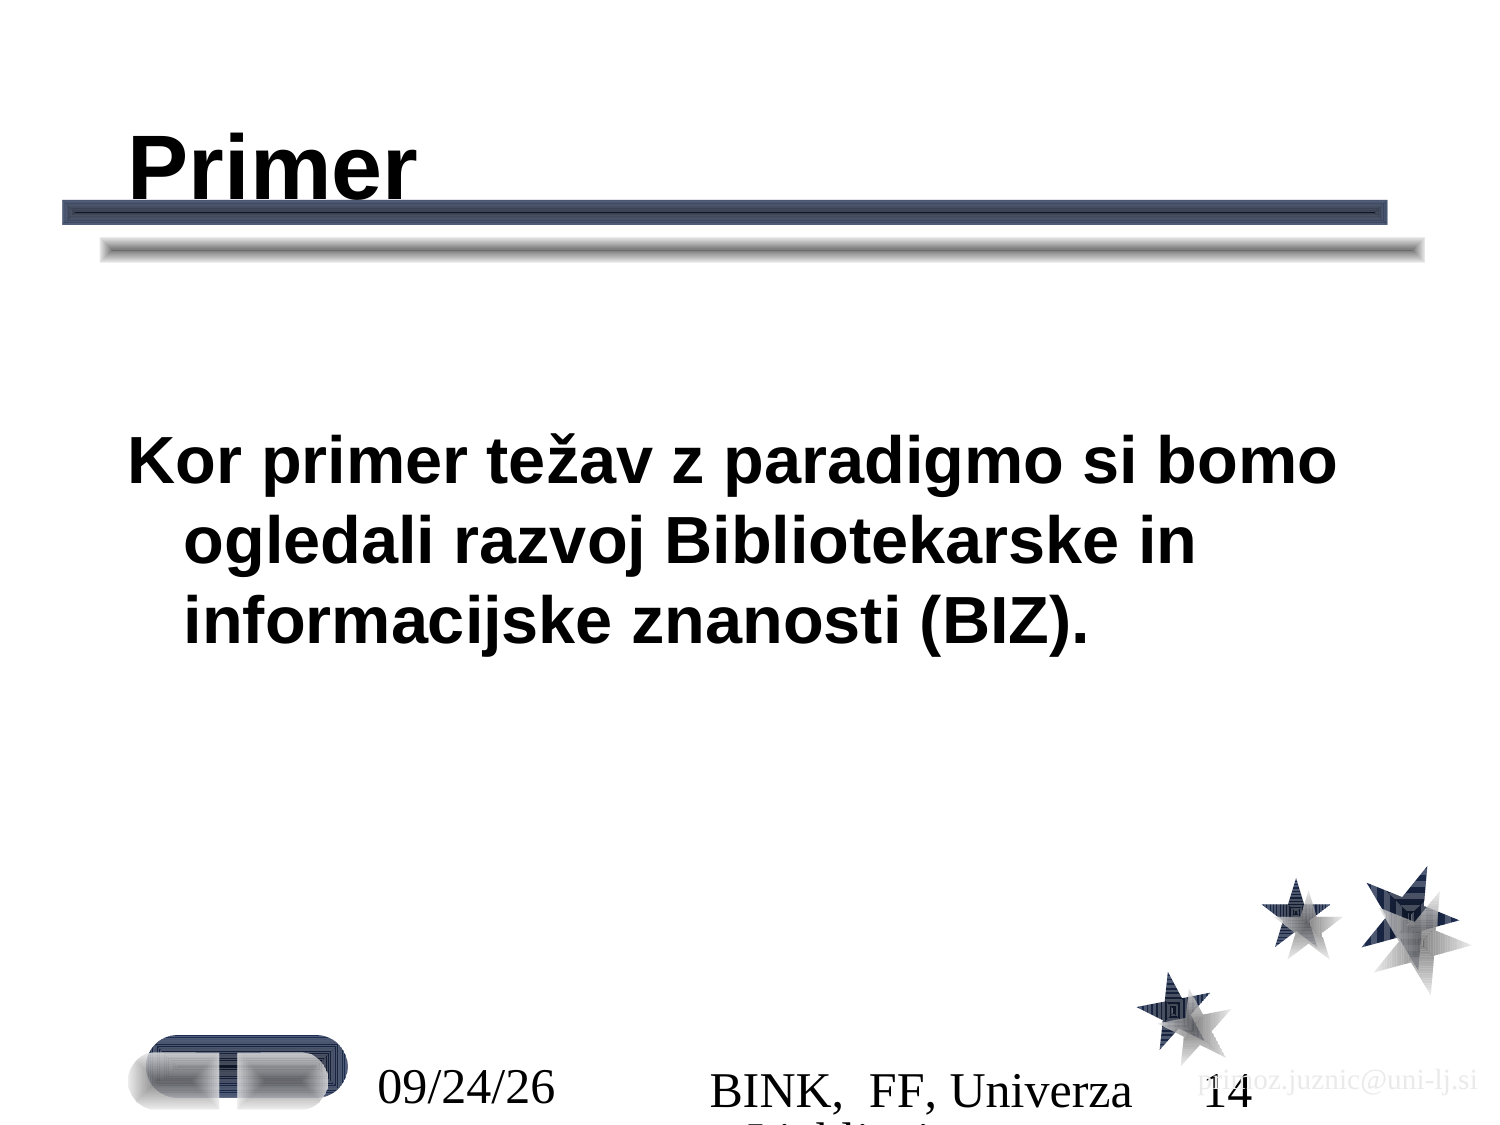

# Primer
Kor primer težav z paradigmo si bomo ogledali razvoj Bibliotekarske in informacijske znanosti (BIZ).
BINK, FF, Univerza v Ljubljani
14